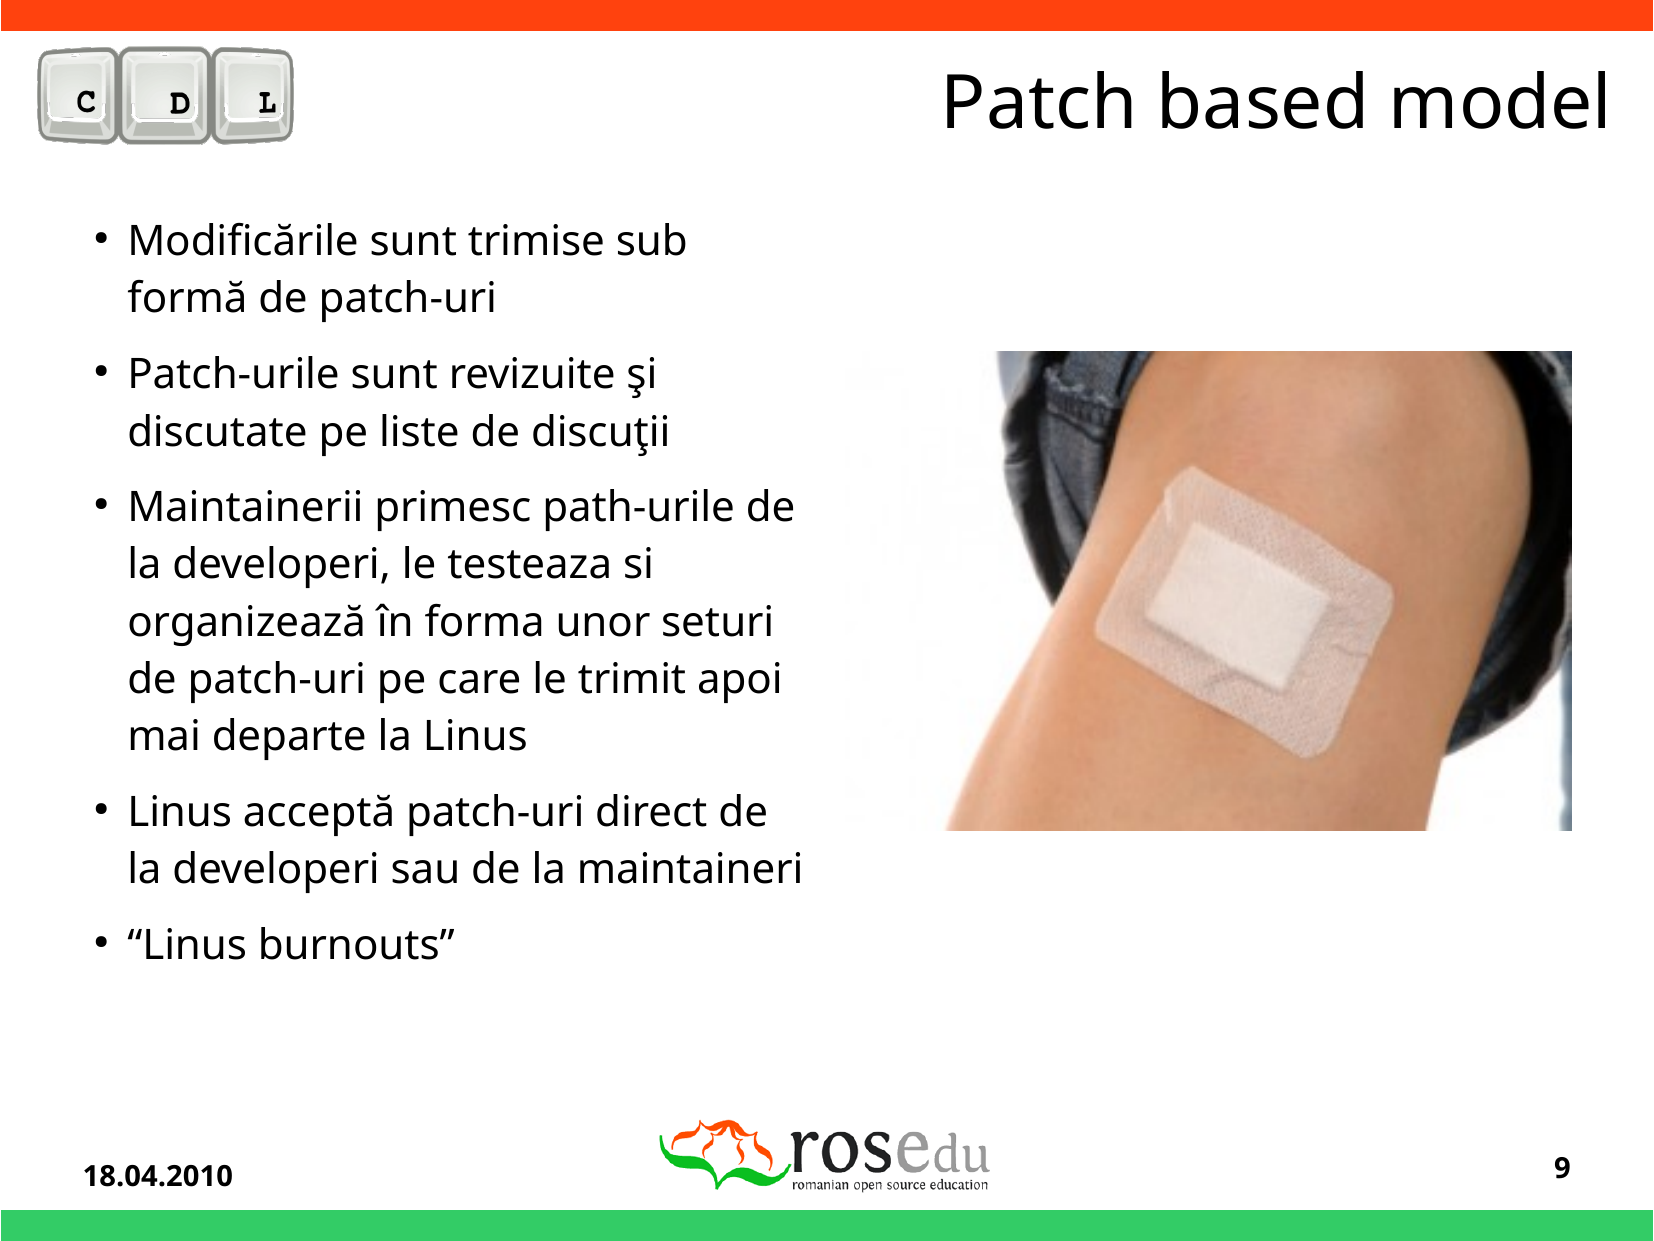

# Patch based model
Modificările sunt trimise sub formă de patch-uri
Patch-urile sunt revizuite şi discutate pe liste de discuţii
Maintainerii primesc path-urile de la developeri, le testeaza si organizează în forma unor seturi de patch-uri pe care le trimit apoi mai departe la Linus
Linus acceptă patch-uri direct de la developeri sau de la maintaineri
“Linus burnouts”
9
18.04.2010